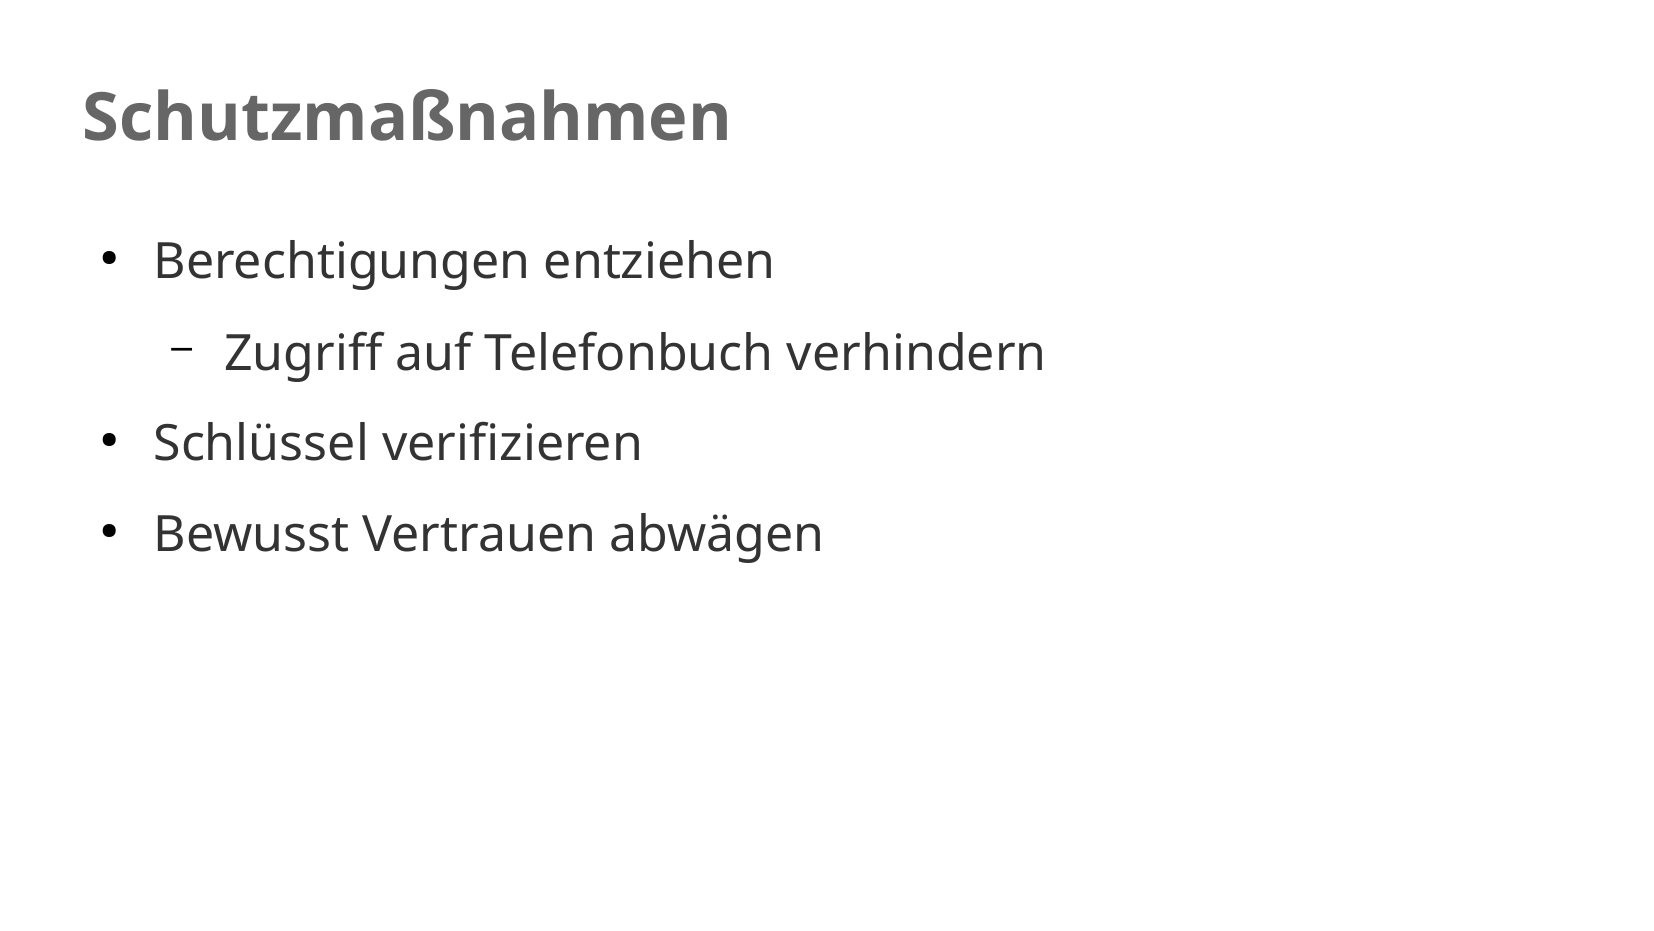

# Schutzmaßnahmen
Berechtigungen entziehen
Zugriff auf Telefonbuch verhindern
Schlüssel verifizieren
Bewusst Vertrauen abwägen